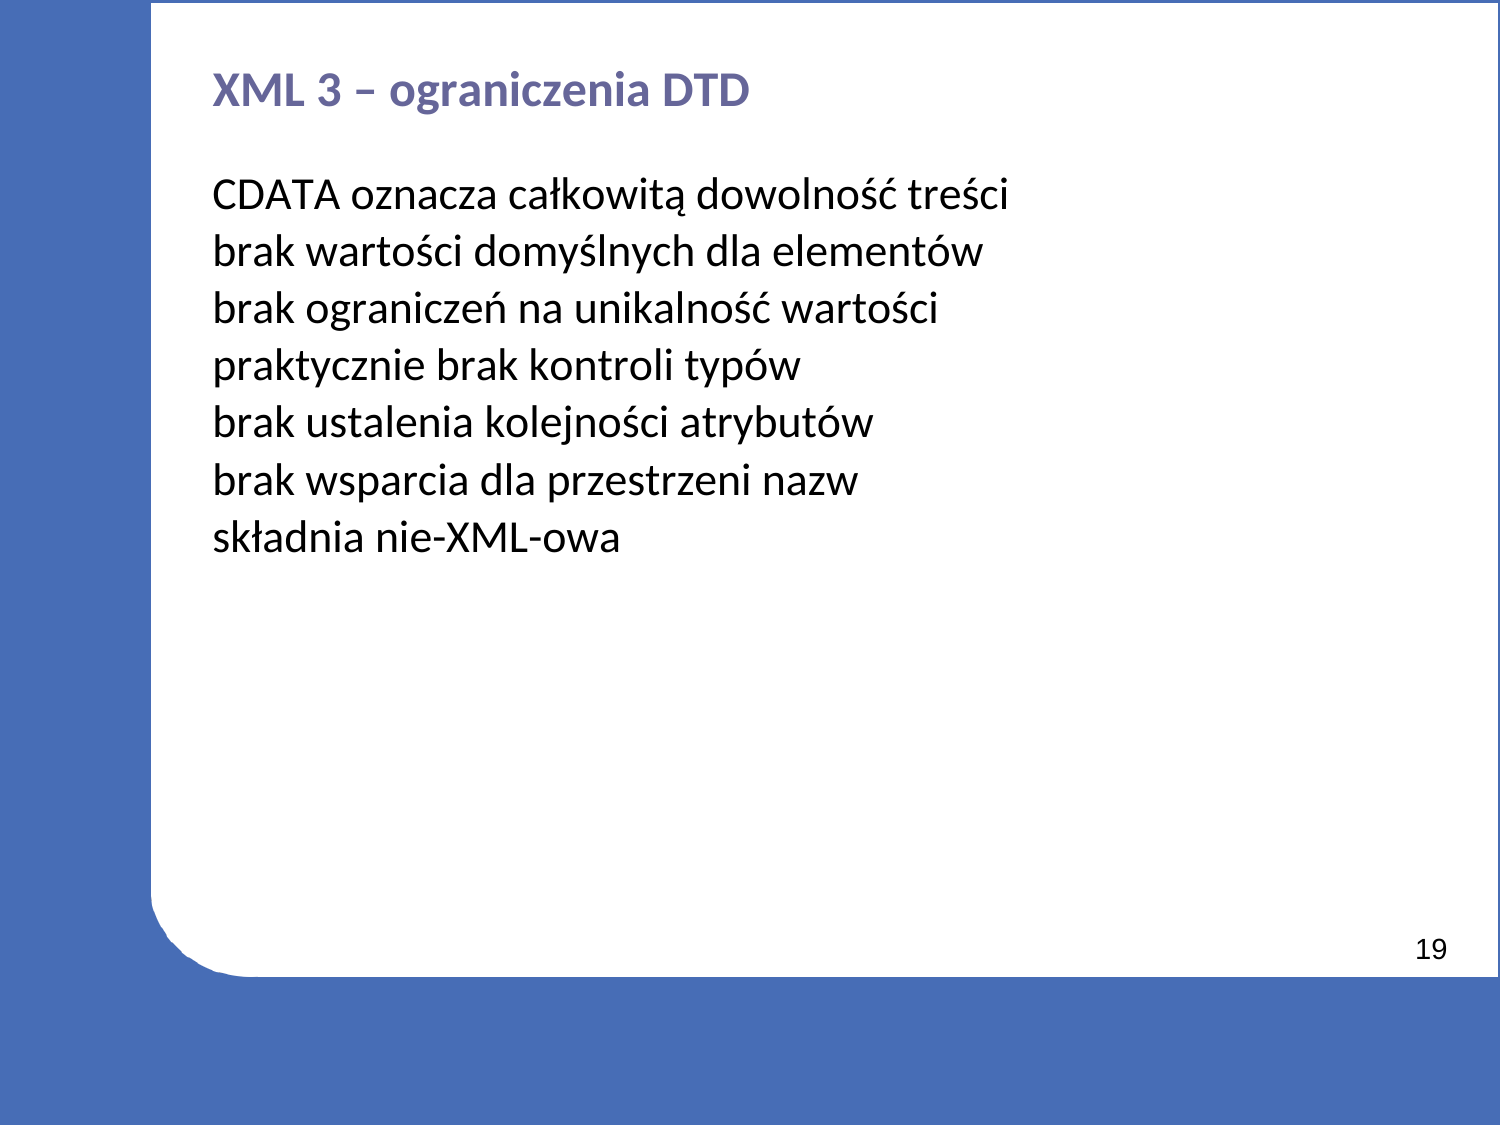

# XML 3 – ograniczenia DTD
CDATA oznacza całkowitą dowolność treści
brak wartości domyślnych dla elementów
brak ograniczeń na unikalność wartości
praktycznie brak kontroli typów
brak ustalenia kolejności atrybutów
brak wsparcia dla przestrzeni nazw
składnia nie-XML-owa
19